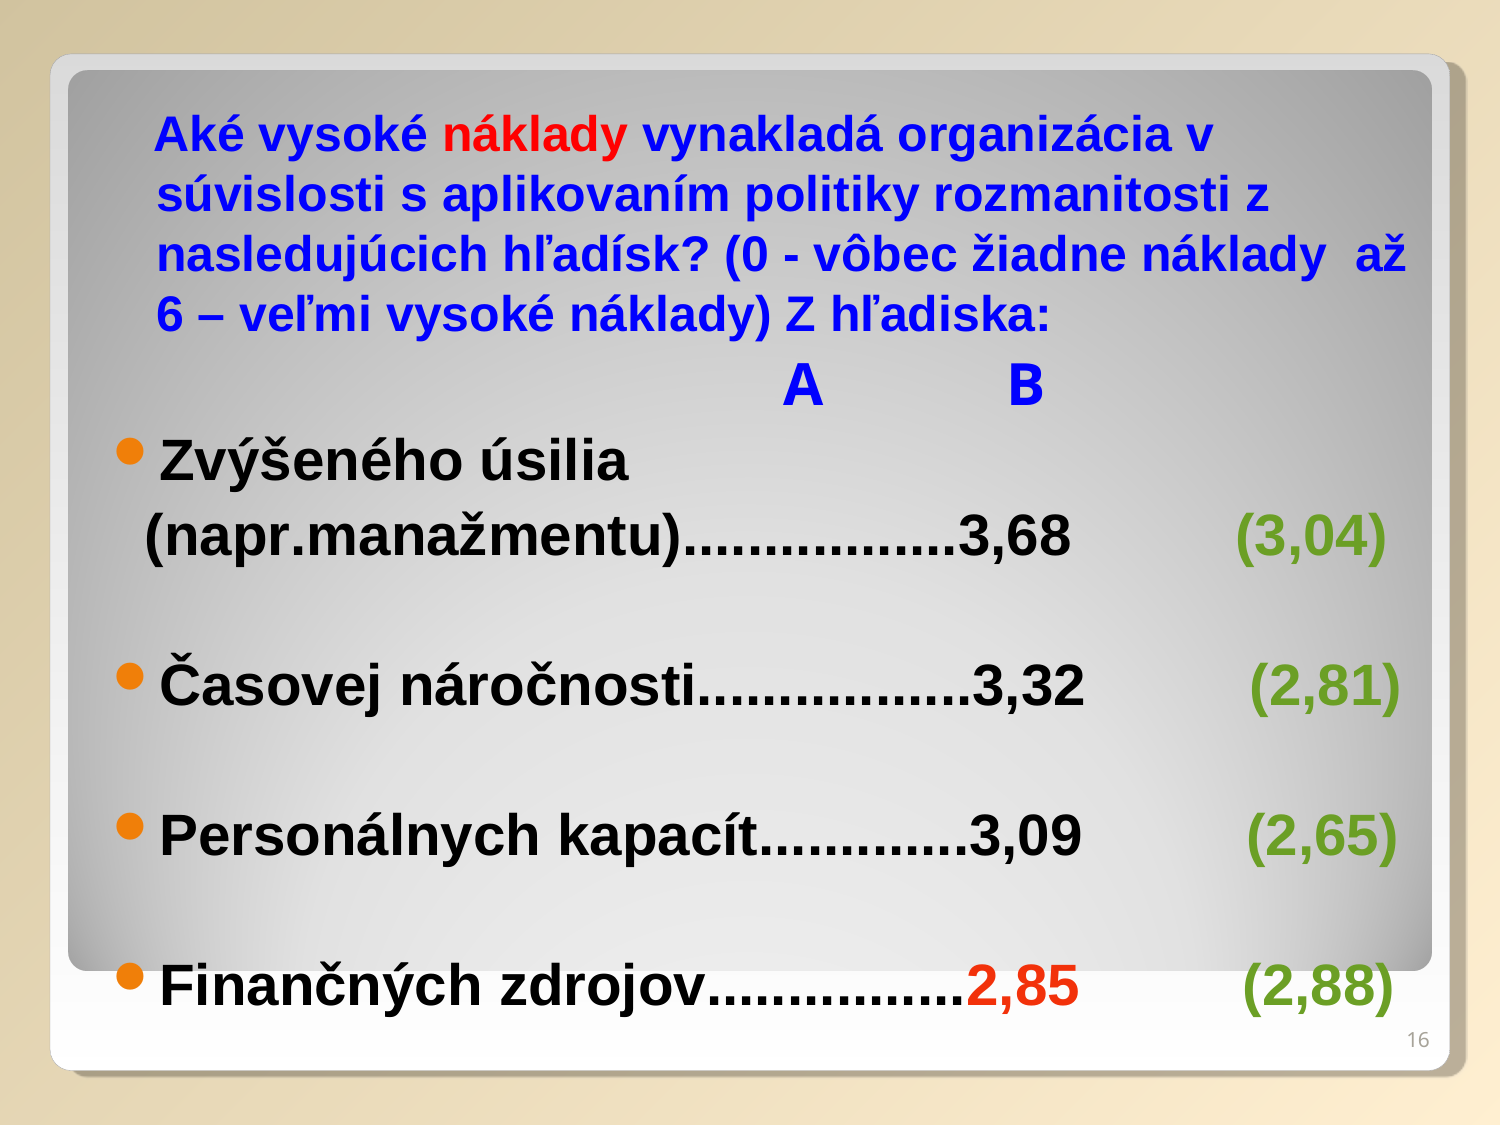

# Aké vysoké náklady vynakladá organizácia v súvislosti s aplikovaním politiky rozmanitosti z nasledujúcich hľadísk? (0 - vôbec žiadne náklady až 6 – veľmi vysoké náklady) Z hľadiska:
 A B
Zvýšeného úsilia
 (napr.manažmentu).................3,68 (3,04)
Časovej náročnosti.................3,32 (2,81)
Personálnych kapacít.............3,09 (2,65)
Finančných zdrojov................2,85 (2,88)